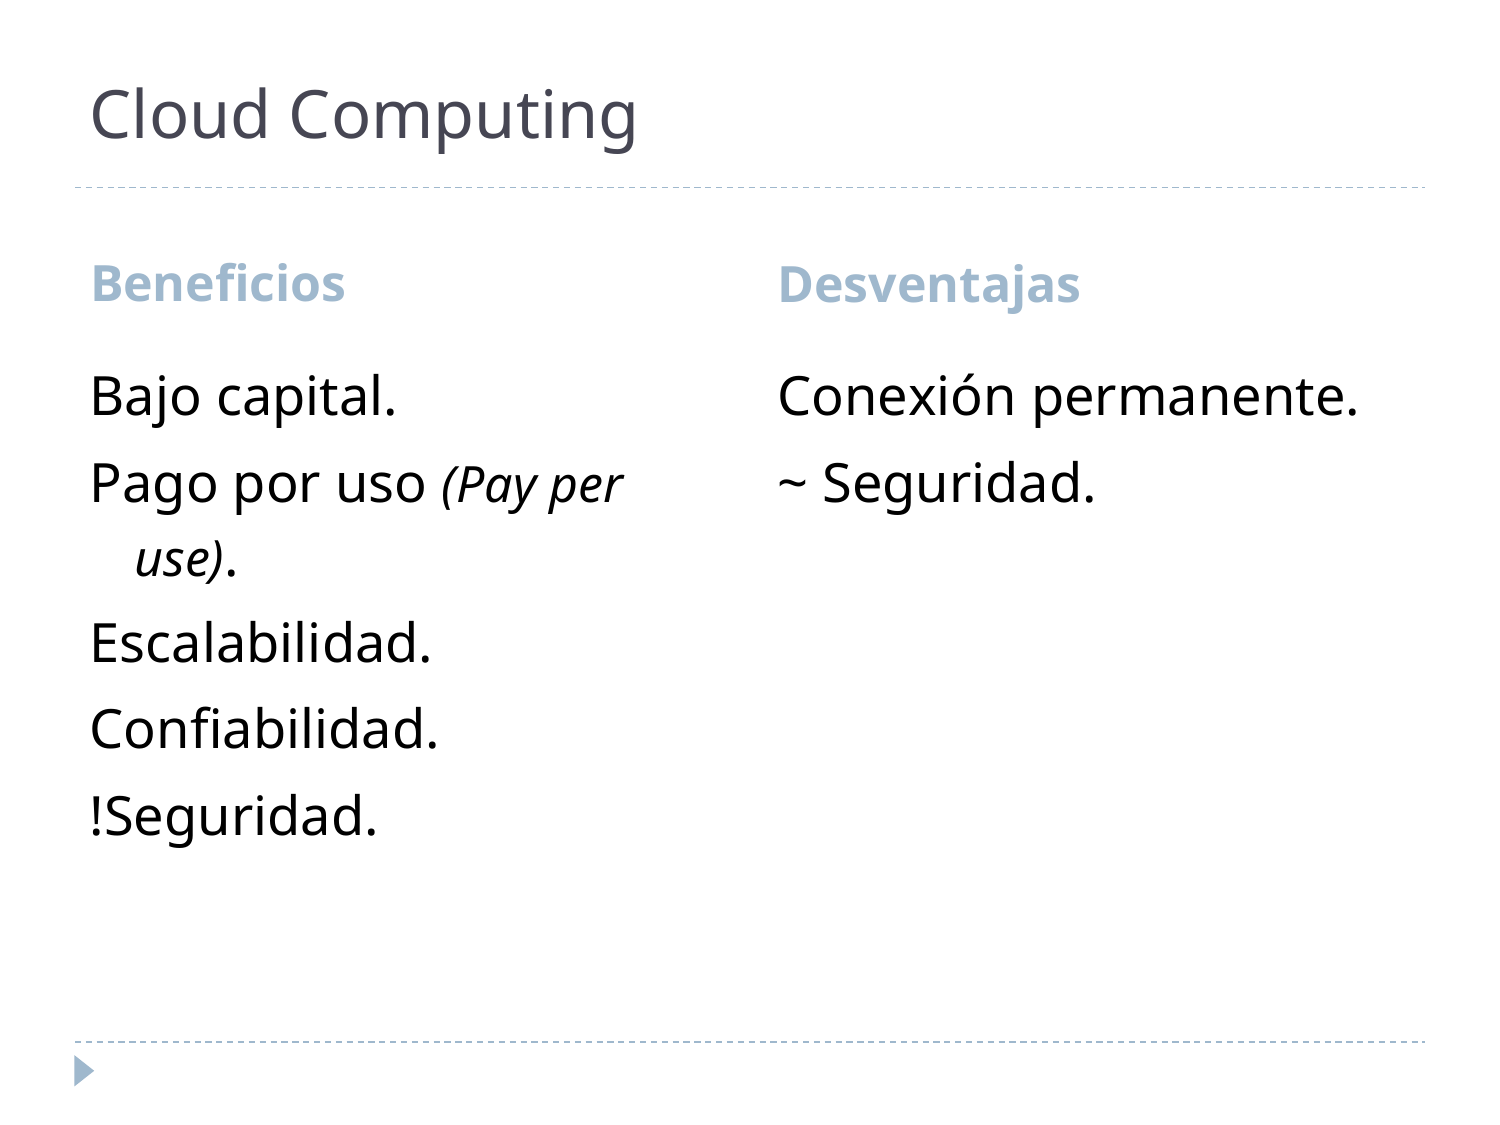

# Cloud Computing
Beneficios
Desventajas
Bajo capital.
Pago por uso (Pay per use).
Escalabilidad.
Confiabilidad.
!Seguridad.
Conexión permanente.
~ Seguridad.